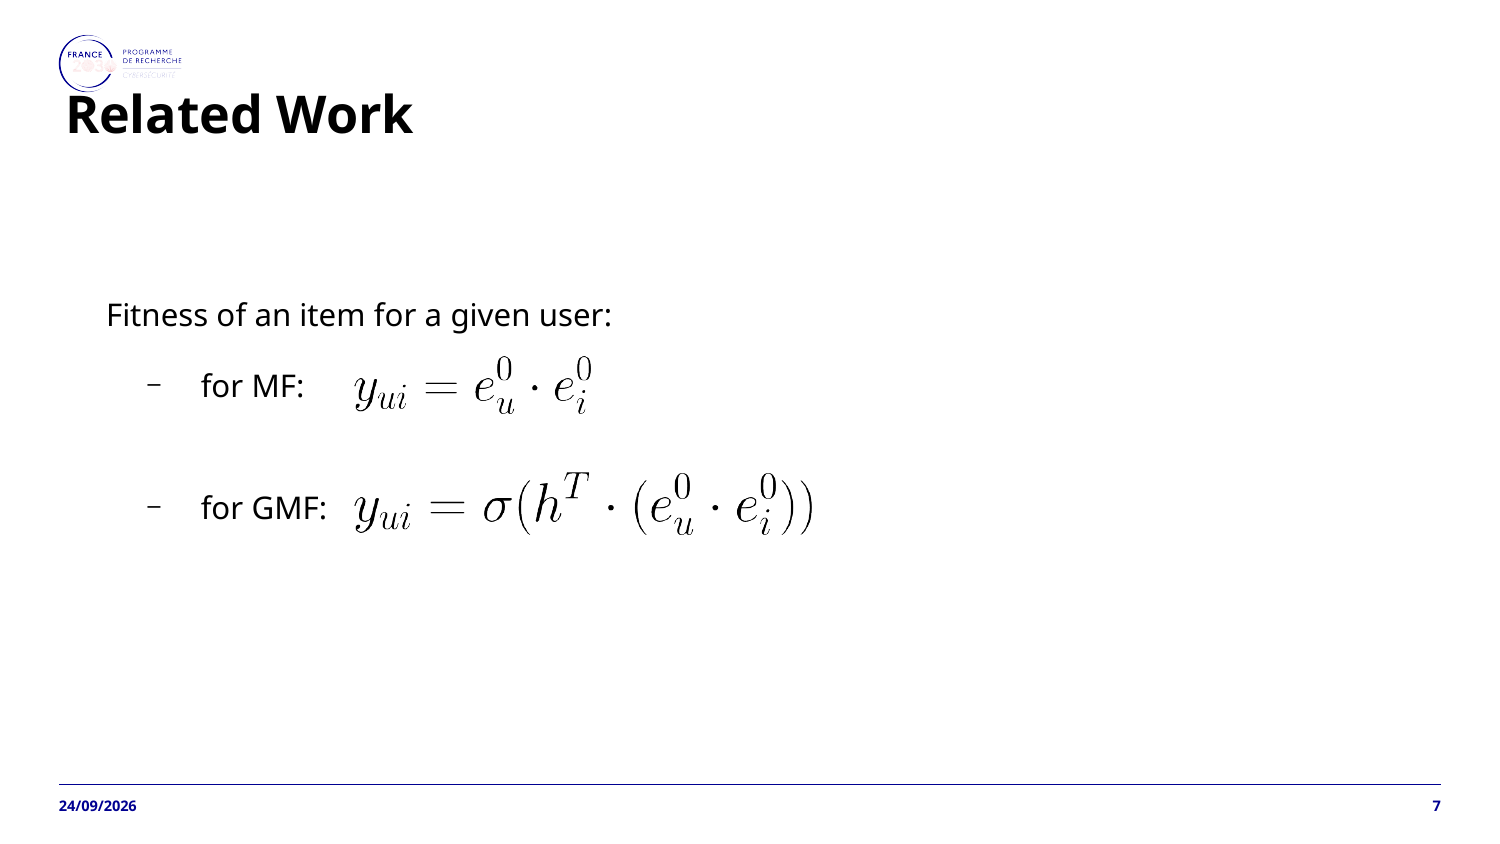

# Related Work
Fitness of an item for a given user:
for MF:
for GMF: